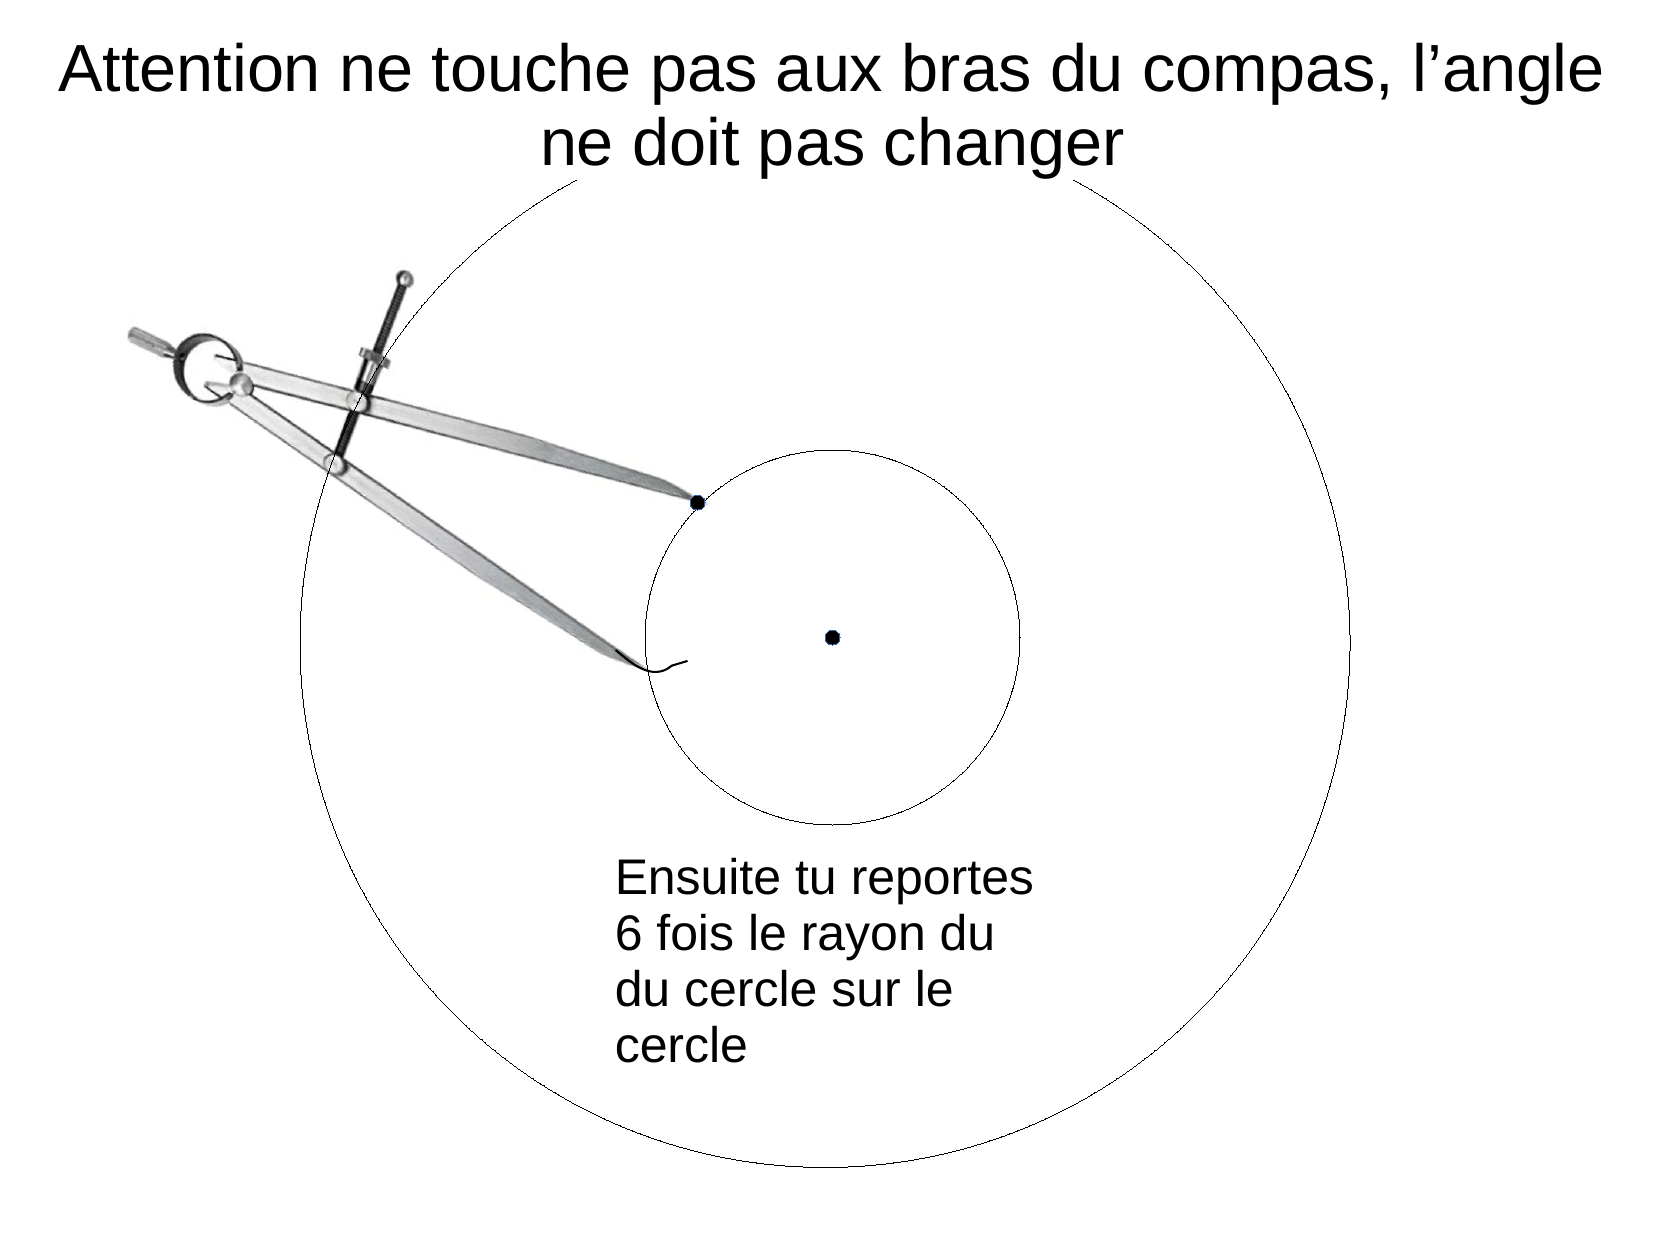

# Attention ne touche pas aux bras du compas, l’angle ne doit pas changer
Ensuite tu reportes 6 fois le rayon du du cercle sur le cercle